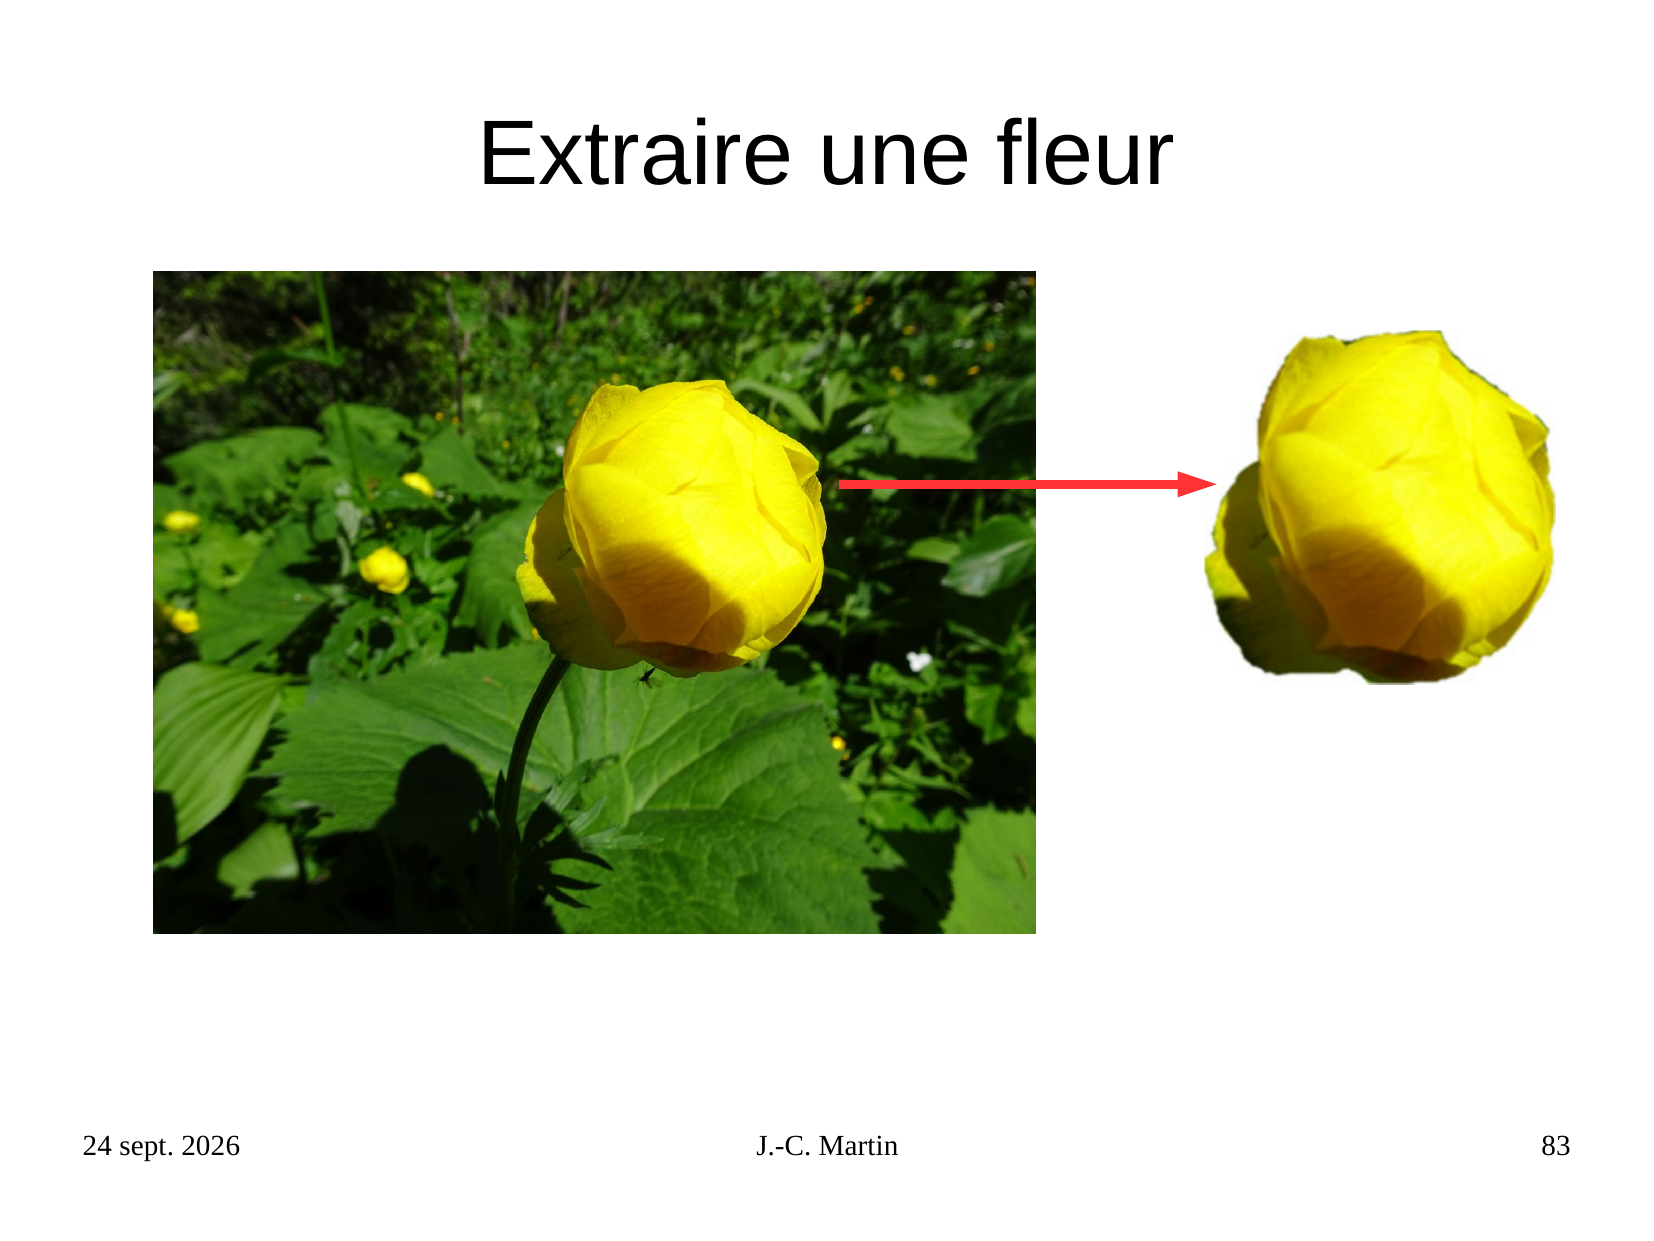

# Extraire une fleur
J.-C. Martin
83